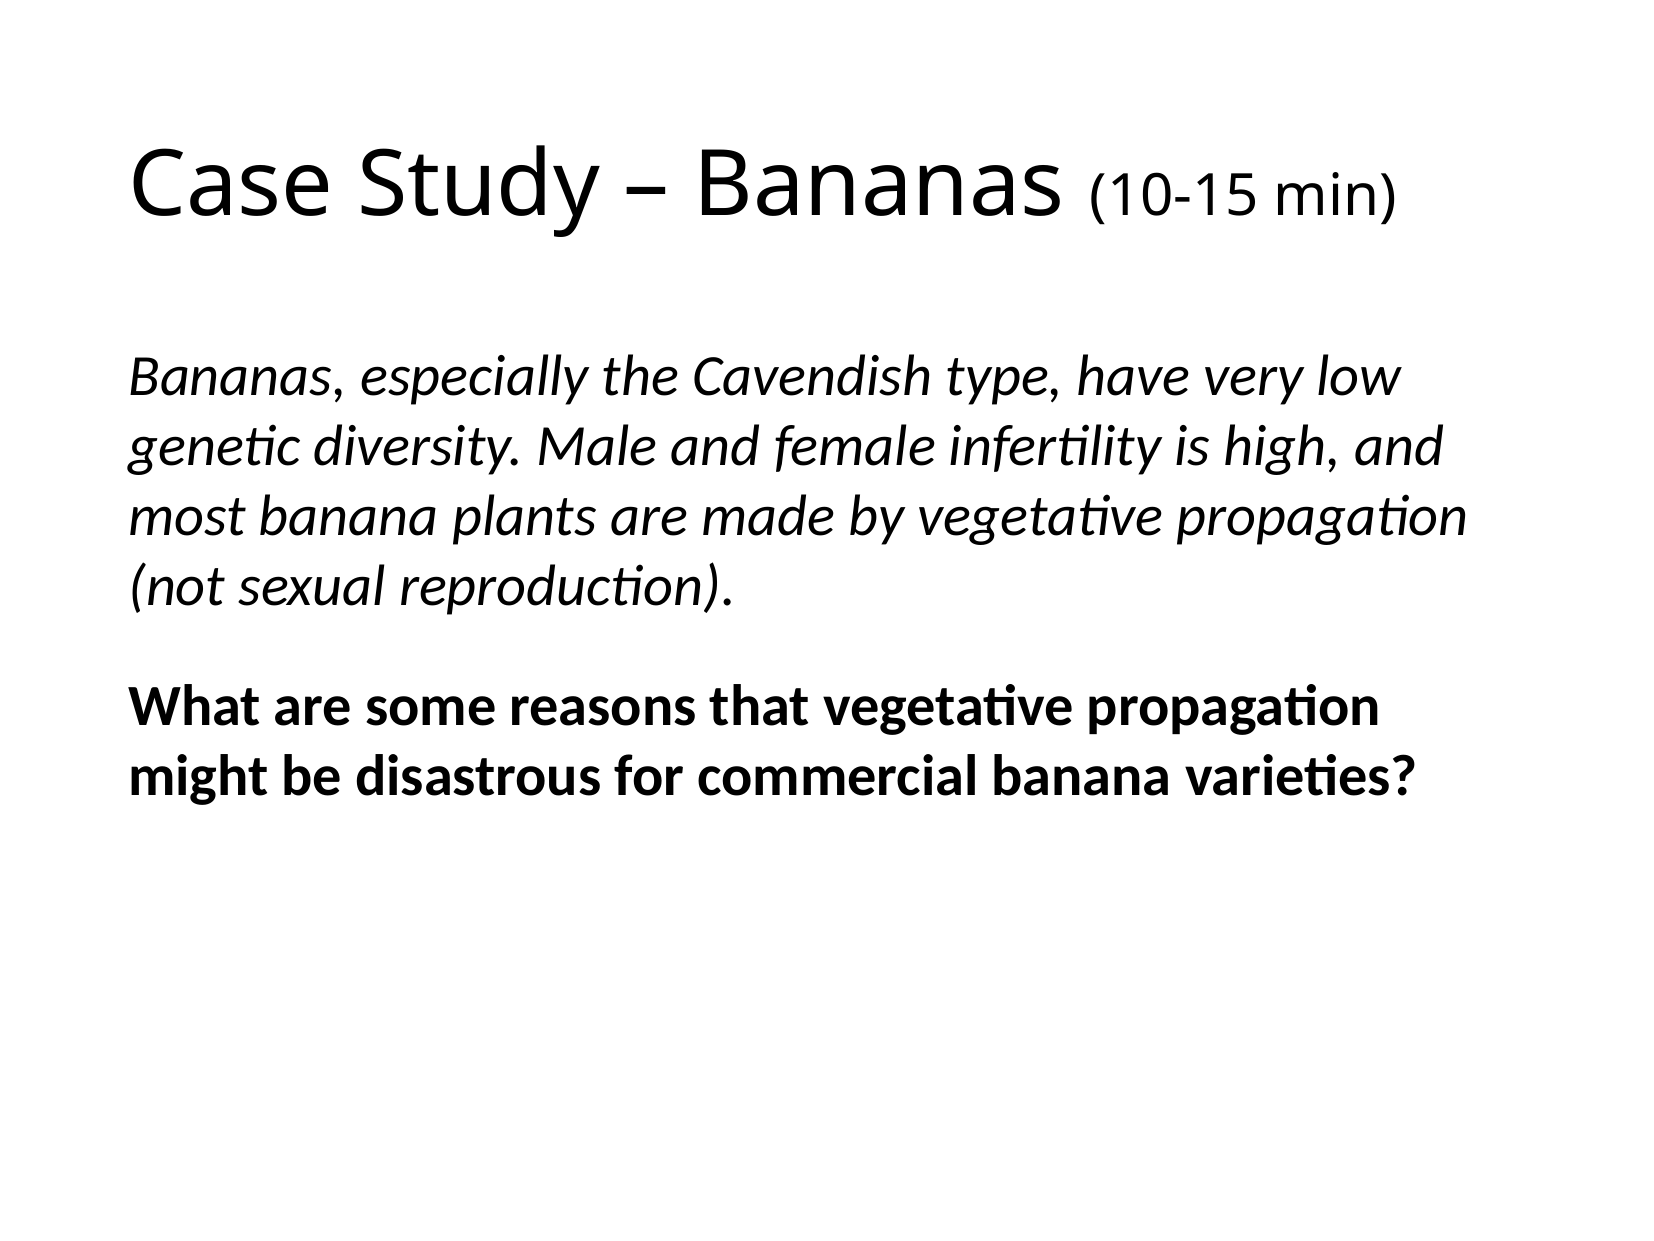

Case Study – Bananas (10-15 min)
Bananas, especially the Cavendish type, have very low genetic diversity. Male and female infertility is high, and most banana plants are made by vegetative propagation (not sexual reproduction).
What are some reasons that vegetative propagation might be disastrous for commercial banana varieties?